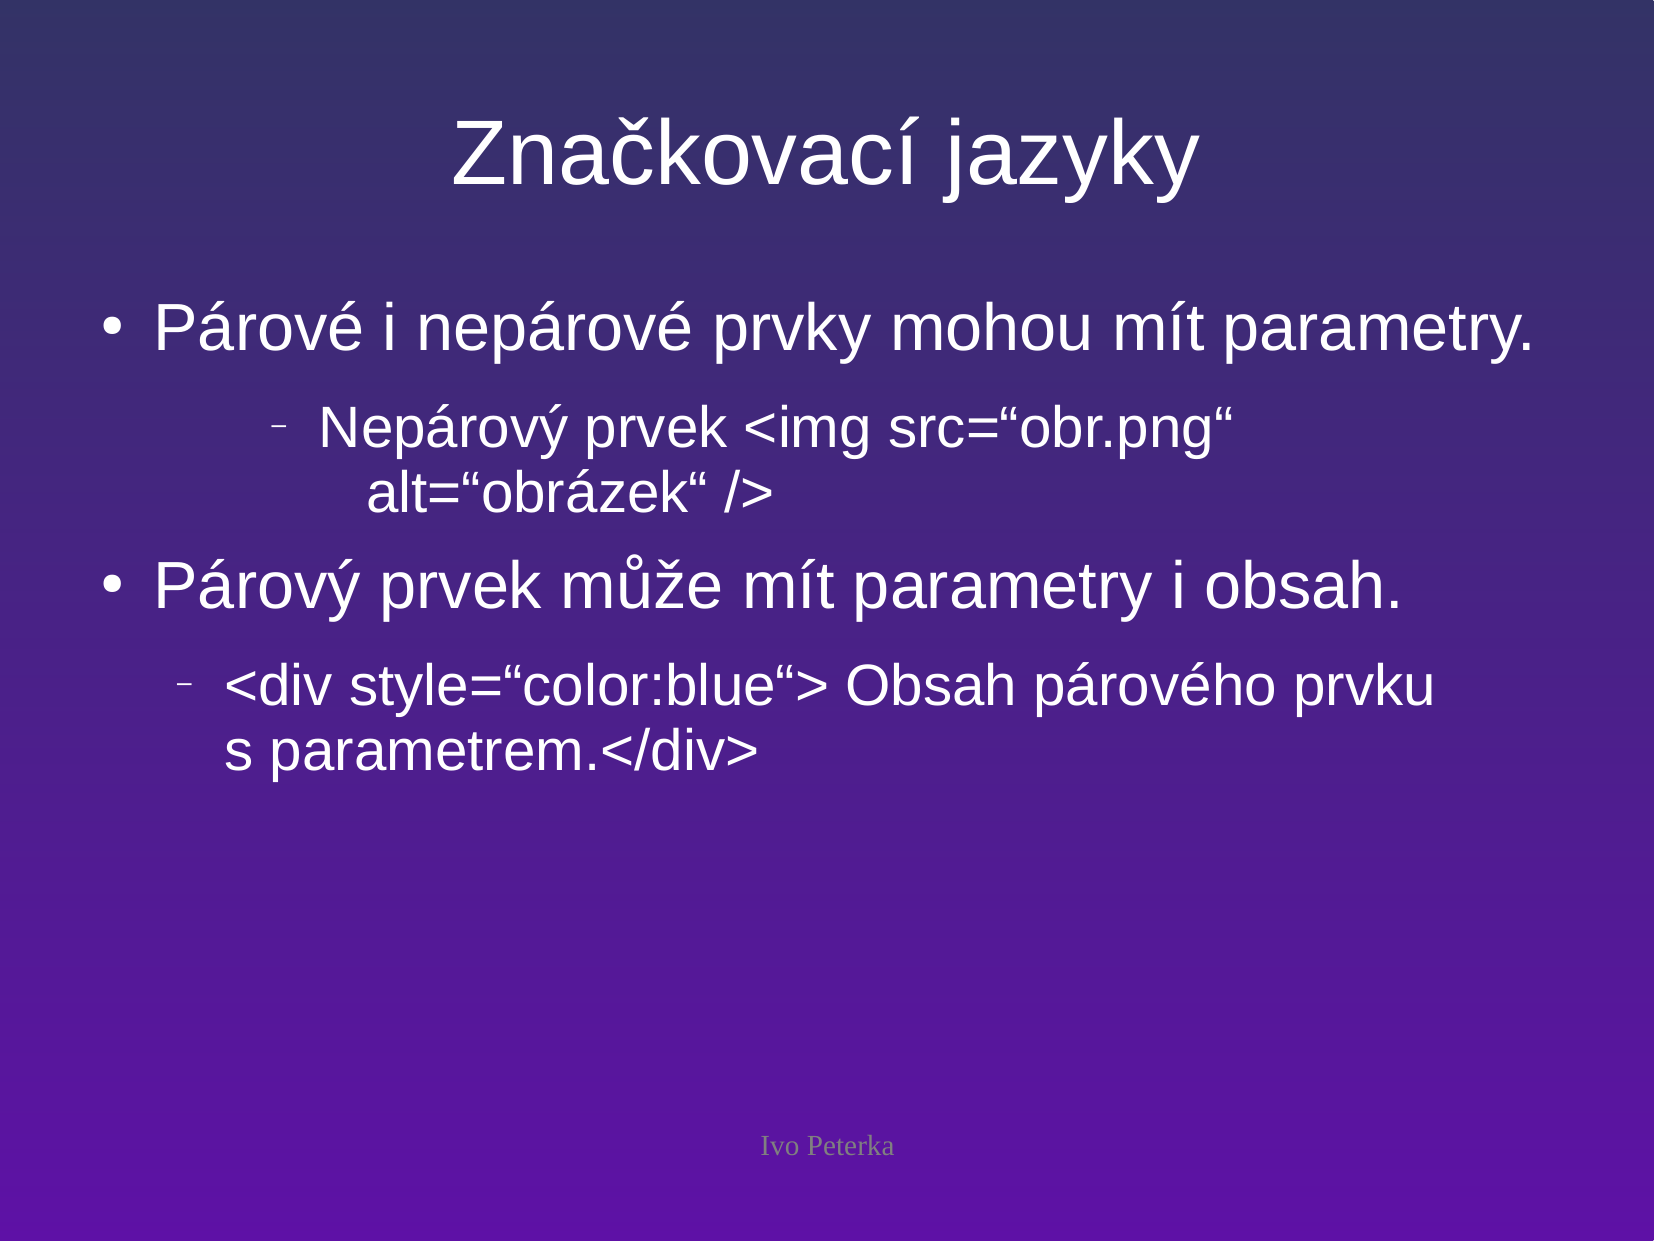

# Značkovací jazyky
Párové i nepárové prvky mohou mít parametry.
Nepárový prvek <img src=“obr.png“ alt=“obrázek“ />
Párový prvek může mít parametry i obsah.
<div style=“color:blue“> Obsah párového prvku s parametrem.</div>